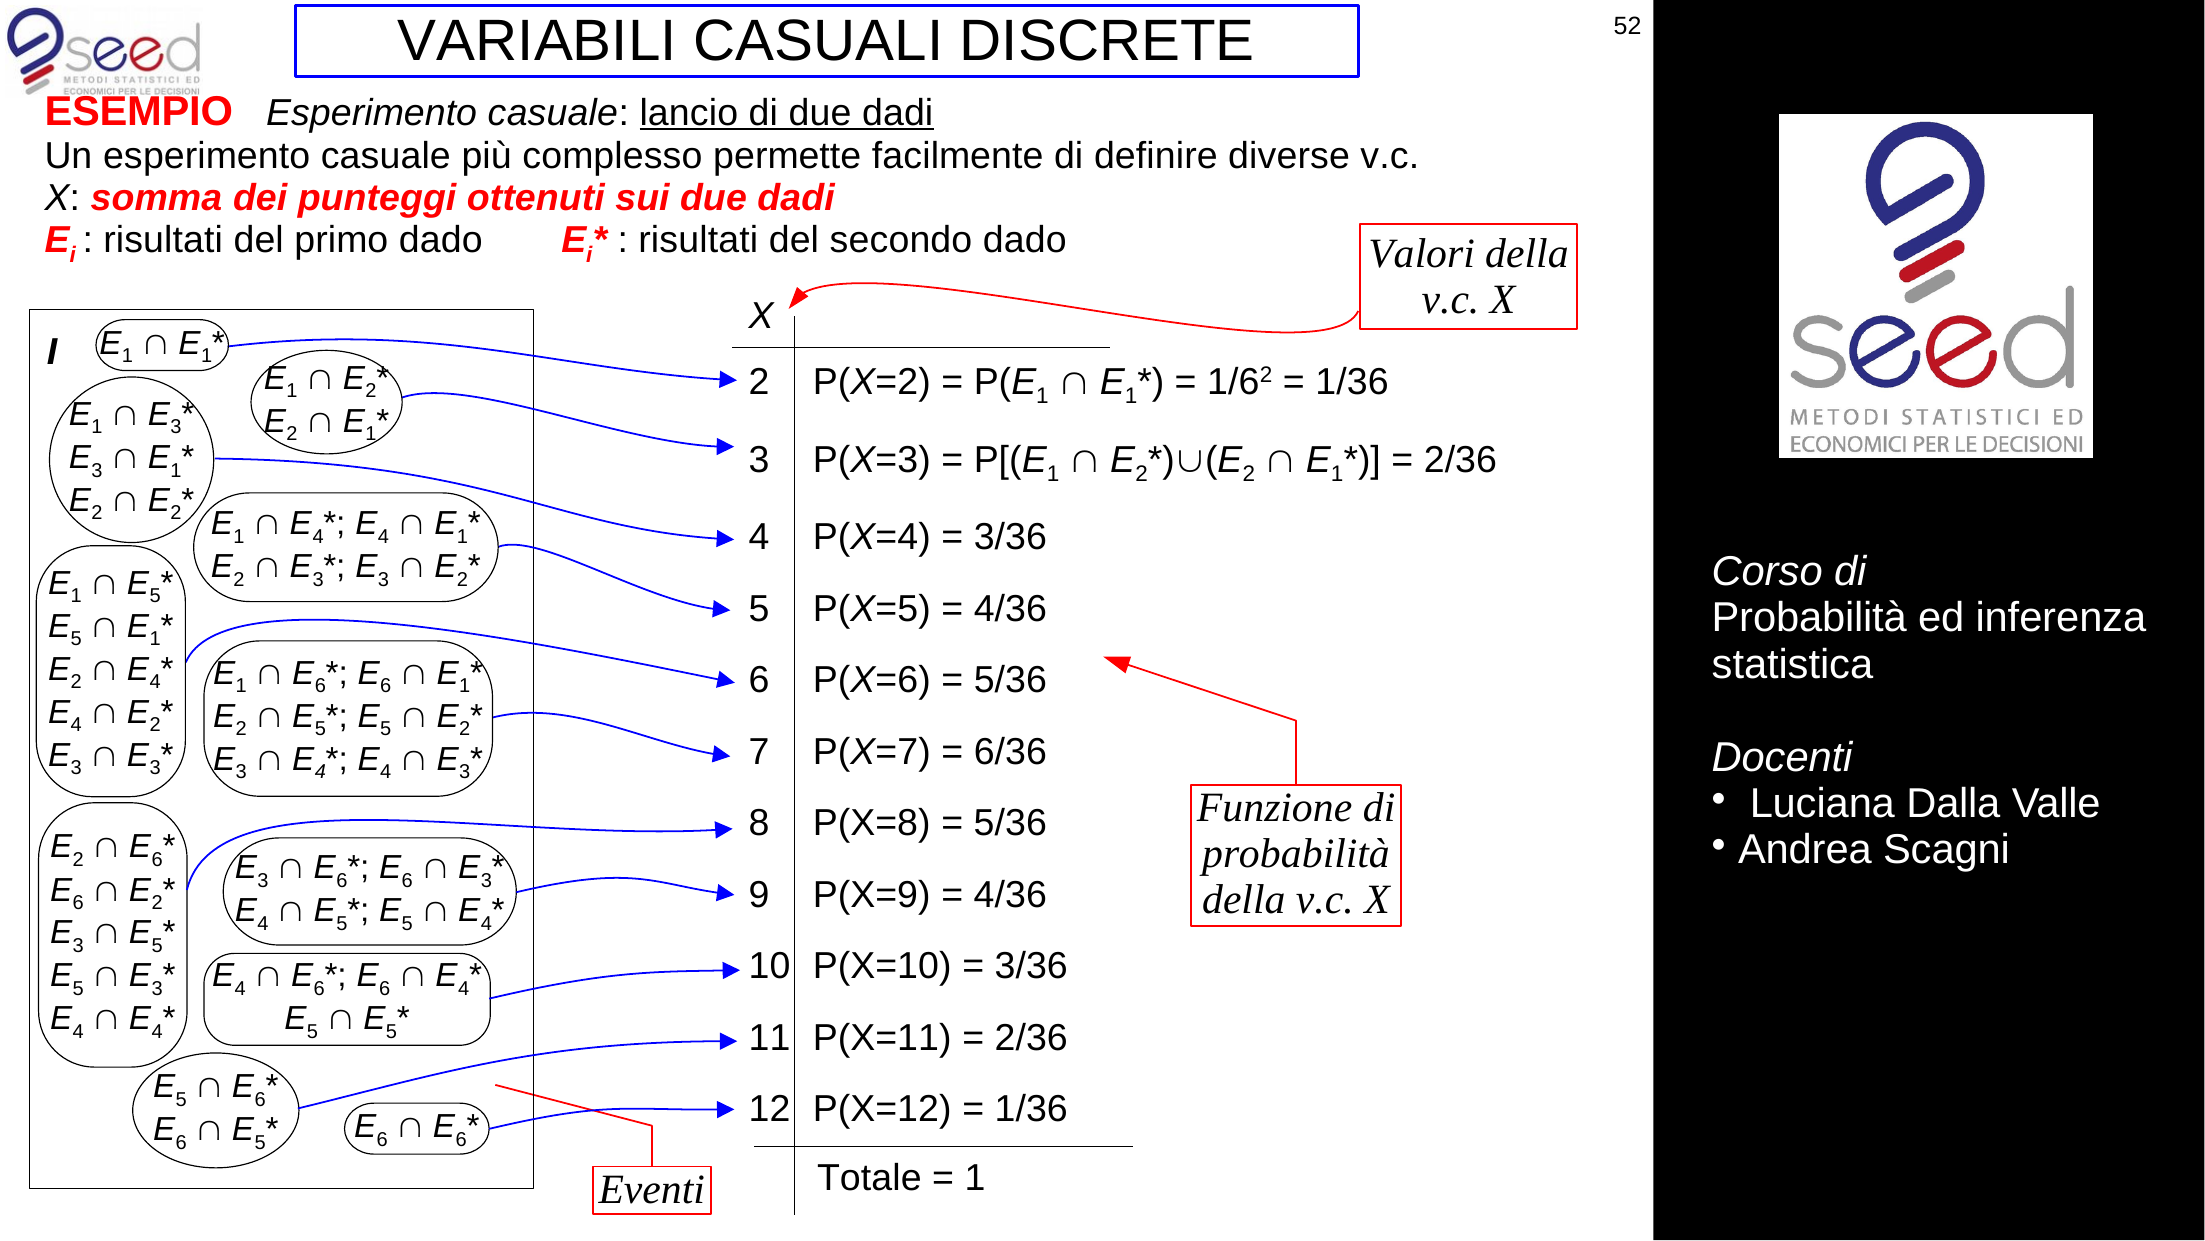

VARIABILI CASUALI DISCRETE
ESEMPIO	Esperimento casuale: lancio di due dadi
Un esperimento casuale più complesso permette facilmente di definire diverse v.c.
X: somma dei punteggi ottenuti sui due dadi
Ei : risultati del primo dado		Ei* : risultati del secondo dado
Valori della
v.c. X
X
2	P(X=2) = P(E1 ∩ E1*) = 1/62 = 1/36
3	P(X=3) = P[(E1 ∩ E2*)∪(E2 ∩ E1*)] = 2/36
4	P(X=4) = 3/36
5	P(X=5) = 4/36
6	P(X=6) = 5/36
7	P(X=7) = 6/36
8	P(X=8) = 5/36
9	P(X=9) = 4/36
10	P(X=10) = 3/36
11	P(X=11) = 2/36
12	P(X=12) = 1/36
	 Totale = 1
E1 ∩ E1*
I
E1 ∩ E2*
E2 ∩ E1*
E1 ∩ E3*
E3 ∩ E1*
E2 ∩ E2*
E1 ∩ E4*; E4 ∩ E1*
E2 ∩ E3*; E3 ∩ E2*
E1 ∩ E5*
E5 ∩ E1*
E2 ∩ E4*
E4 ∩ E2*
E3 ∩ E3*
E1 ∩ E6*; E6 ∩ E1*
E2 ∩ E5*; E5 ∩ E2*
E3 ∩ E4*; E4 ∩ E3*
E2 ∩ E6*
E6 ∩ E2*
E3 ∩ E5*
E5 ∩ E3*
E4 ∩ E4*
E3 ∩ E6*; E6 ∩ E3*
E4 ∩ E5*; E5 ∩ E4*
E4 ∩ E6*; E6 ∩ E4*
E5 ∩ E5*
E5 ∩ E6*
E6 ∩ E5*
E6 ∩ E6*